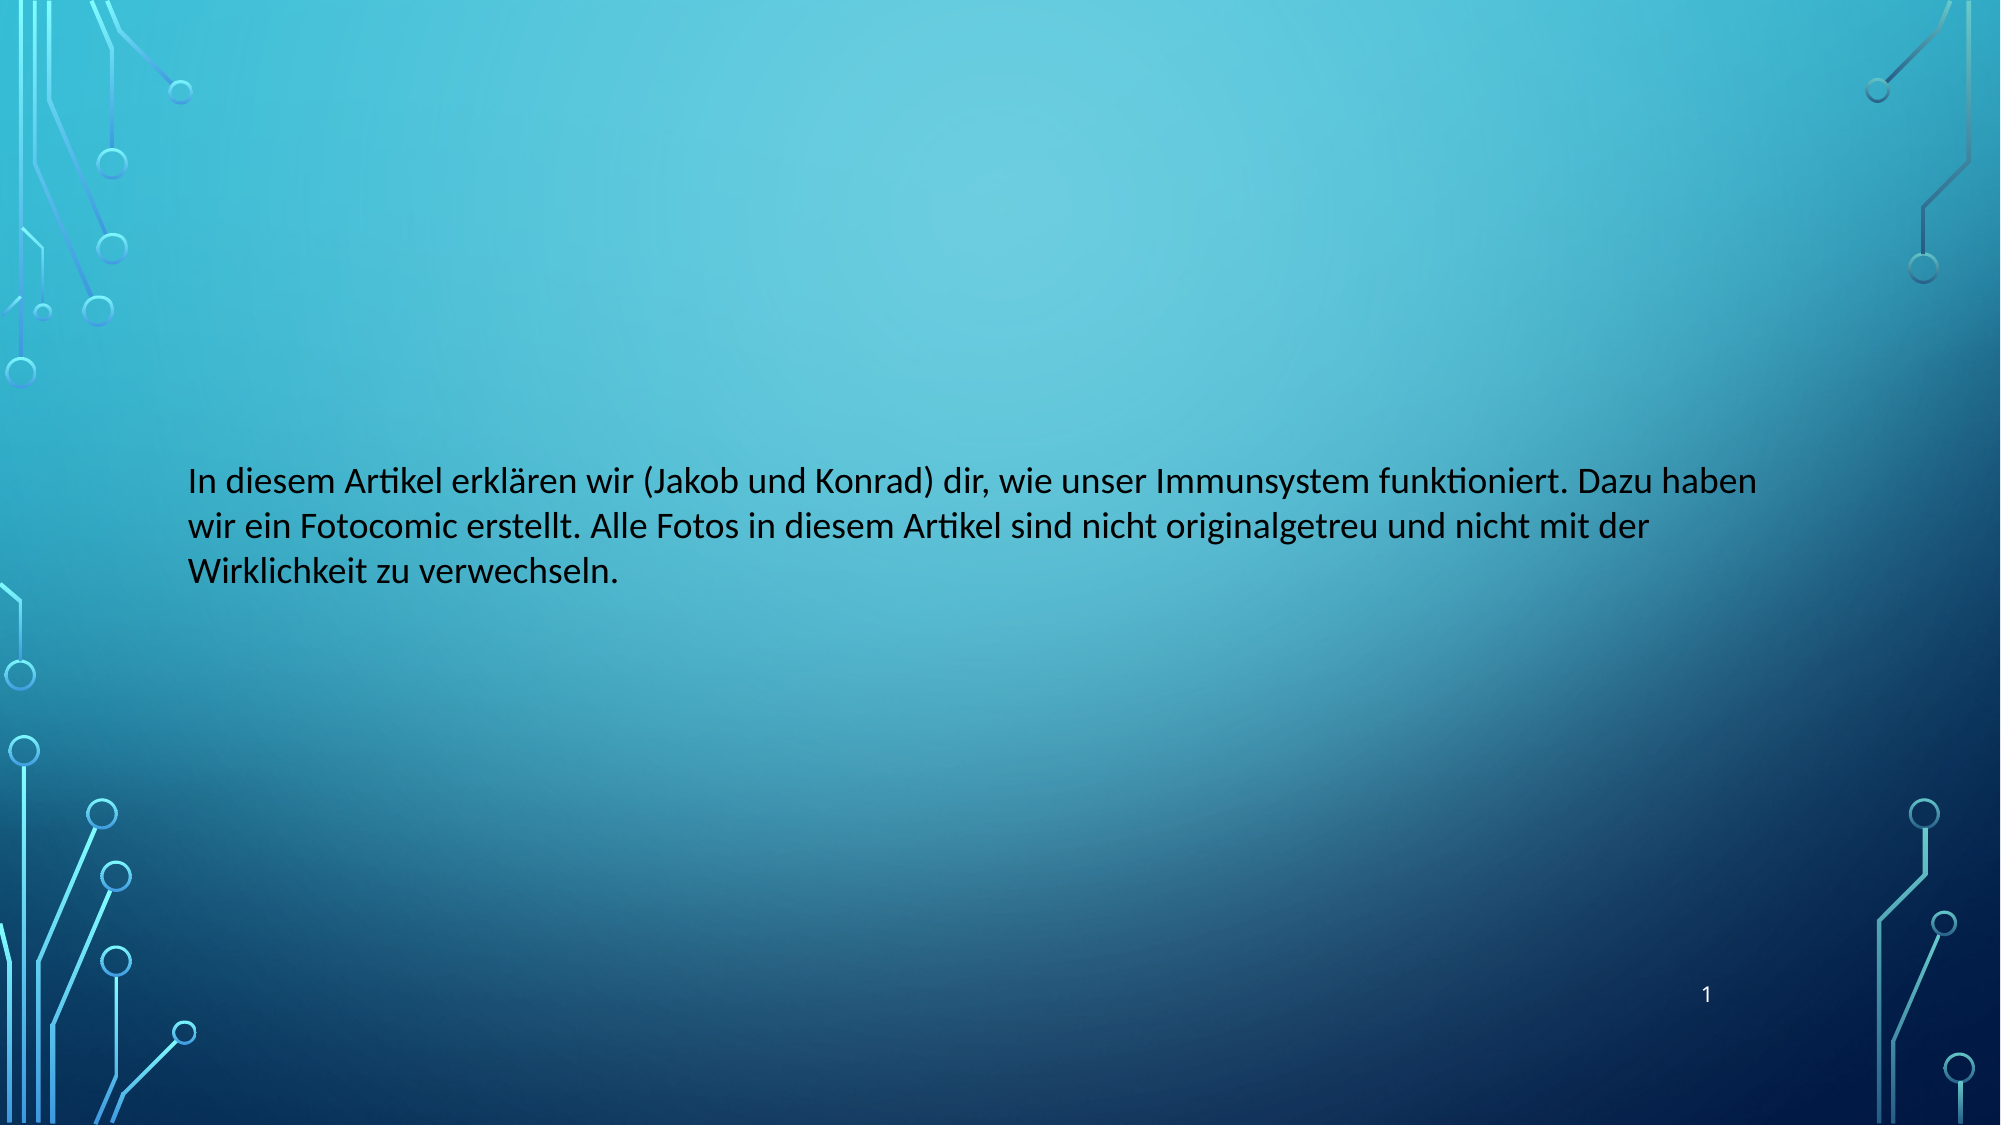

In diesem Artikel erklären wir (Jakob und Konrad) dir, wie unser Immunsystem funktioniert. Dazu haben wir ein Fotocomic erstellt. Alle Fotos in diesem Artikel sind nicht originalgetreu und nicht mit der Wirklichkeit zu verwechseln.